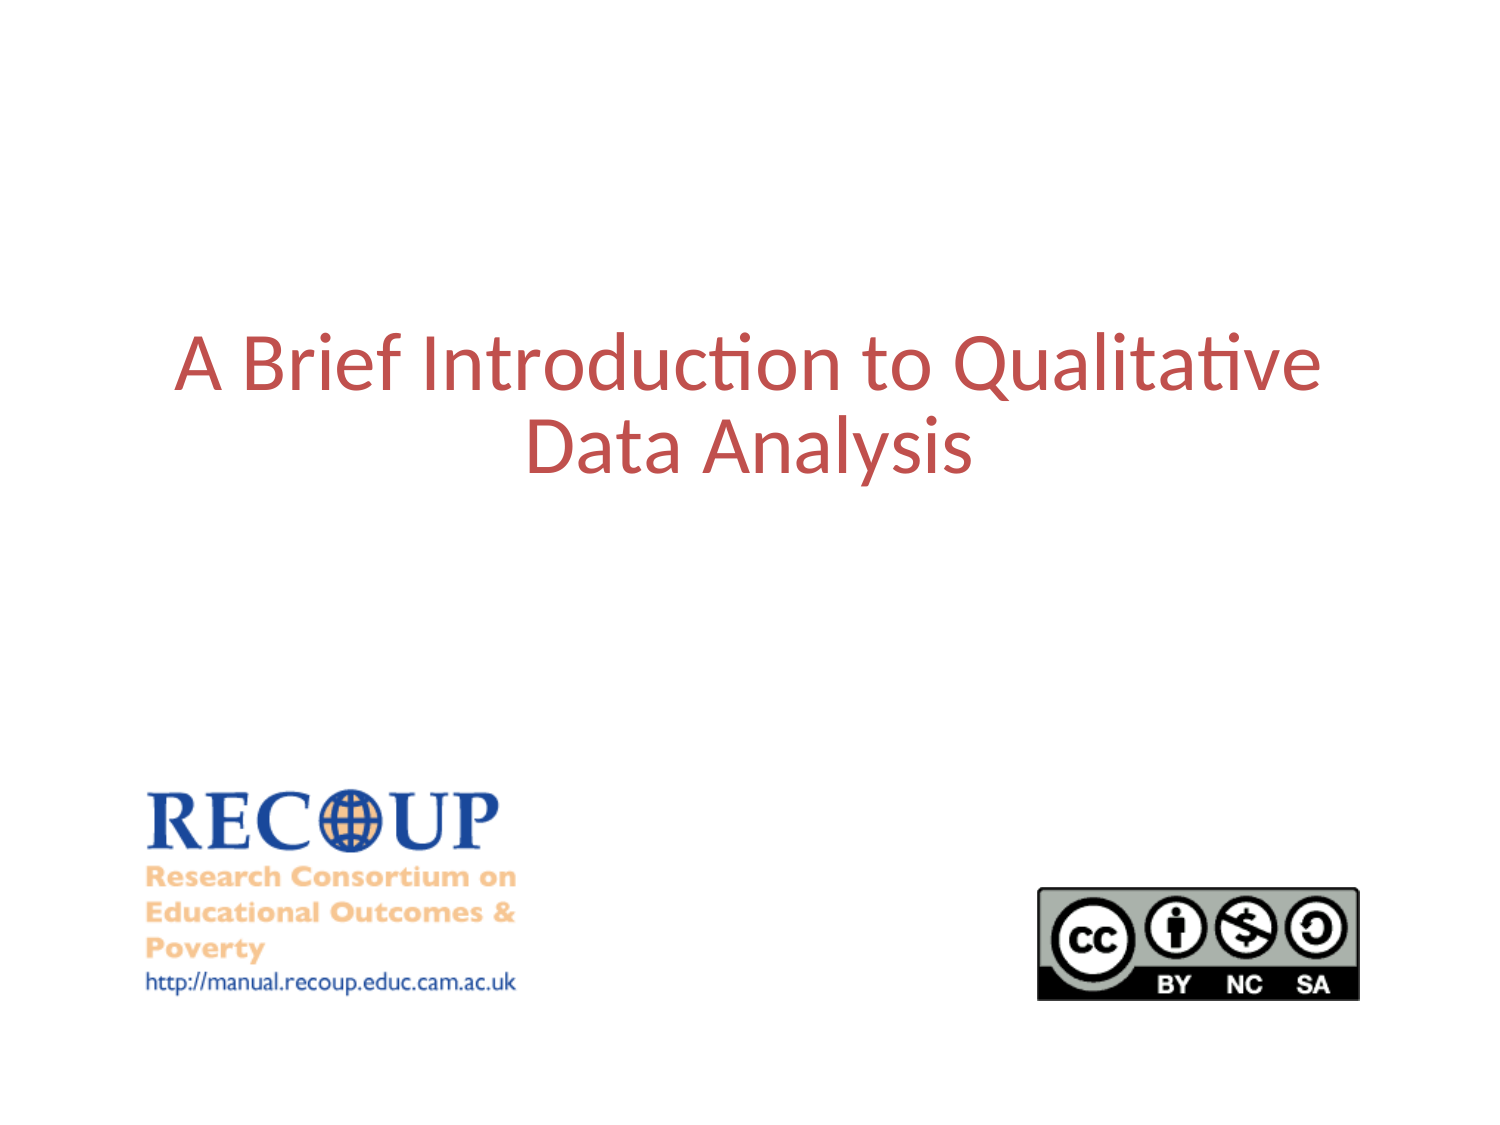

# A Brief Introduction to Qualitative Data Analysis